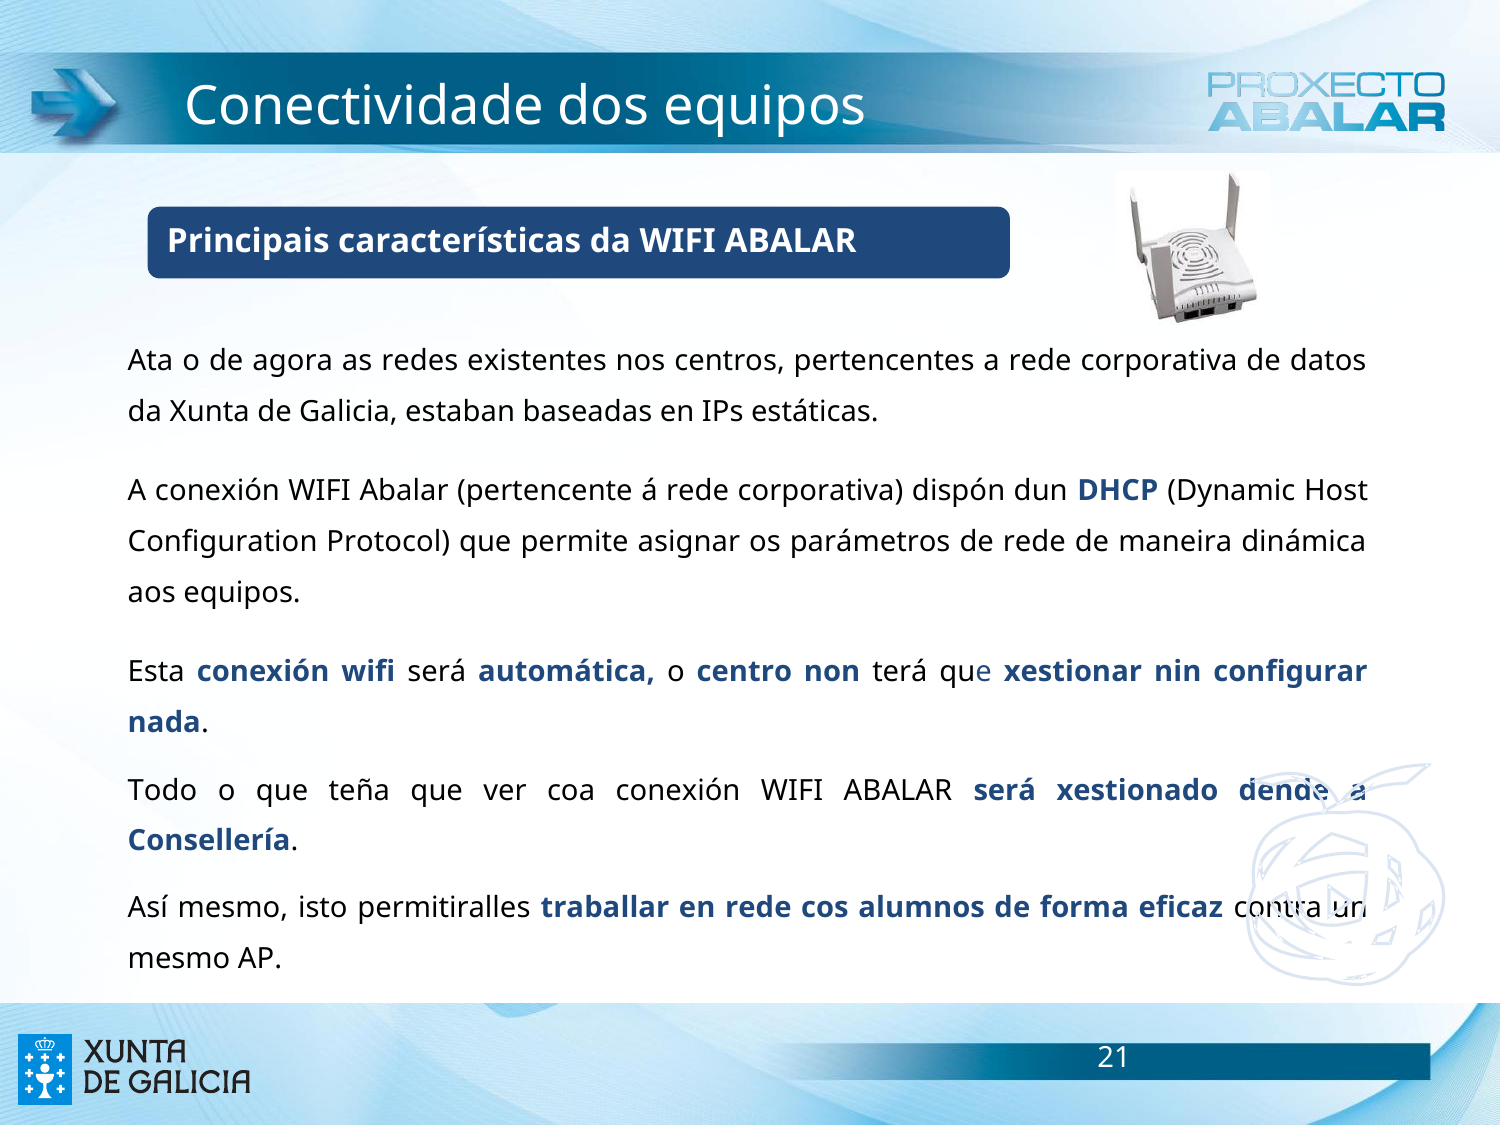

Conectividade dos equipos
Ata o de agora as redes existentes nos centros, pertencentes a rede corporativa de datos da Xunta de Galicia, estaban baseadas en IPs estáticas.
A conexión WIFI Abalar (pertencente á rede corporativa) dispón dun DHCP (Dynamic Host Configuration Protocol) que permite asignar os parámetros de rede de maneira dinámica aos equipos.
Esta conexión wifi será automática, o centro non terá que xestionar nin configurar nada.
Todo o que teña que ver coa conexión WIFI ABALAR será xestionado dende a Consellería.
Así mesmo, isto permitiralles traballar en rede cos alumnos de forma eficaz contra un mesmo AP.
Principais características da WIFI ABALAR